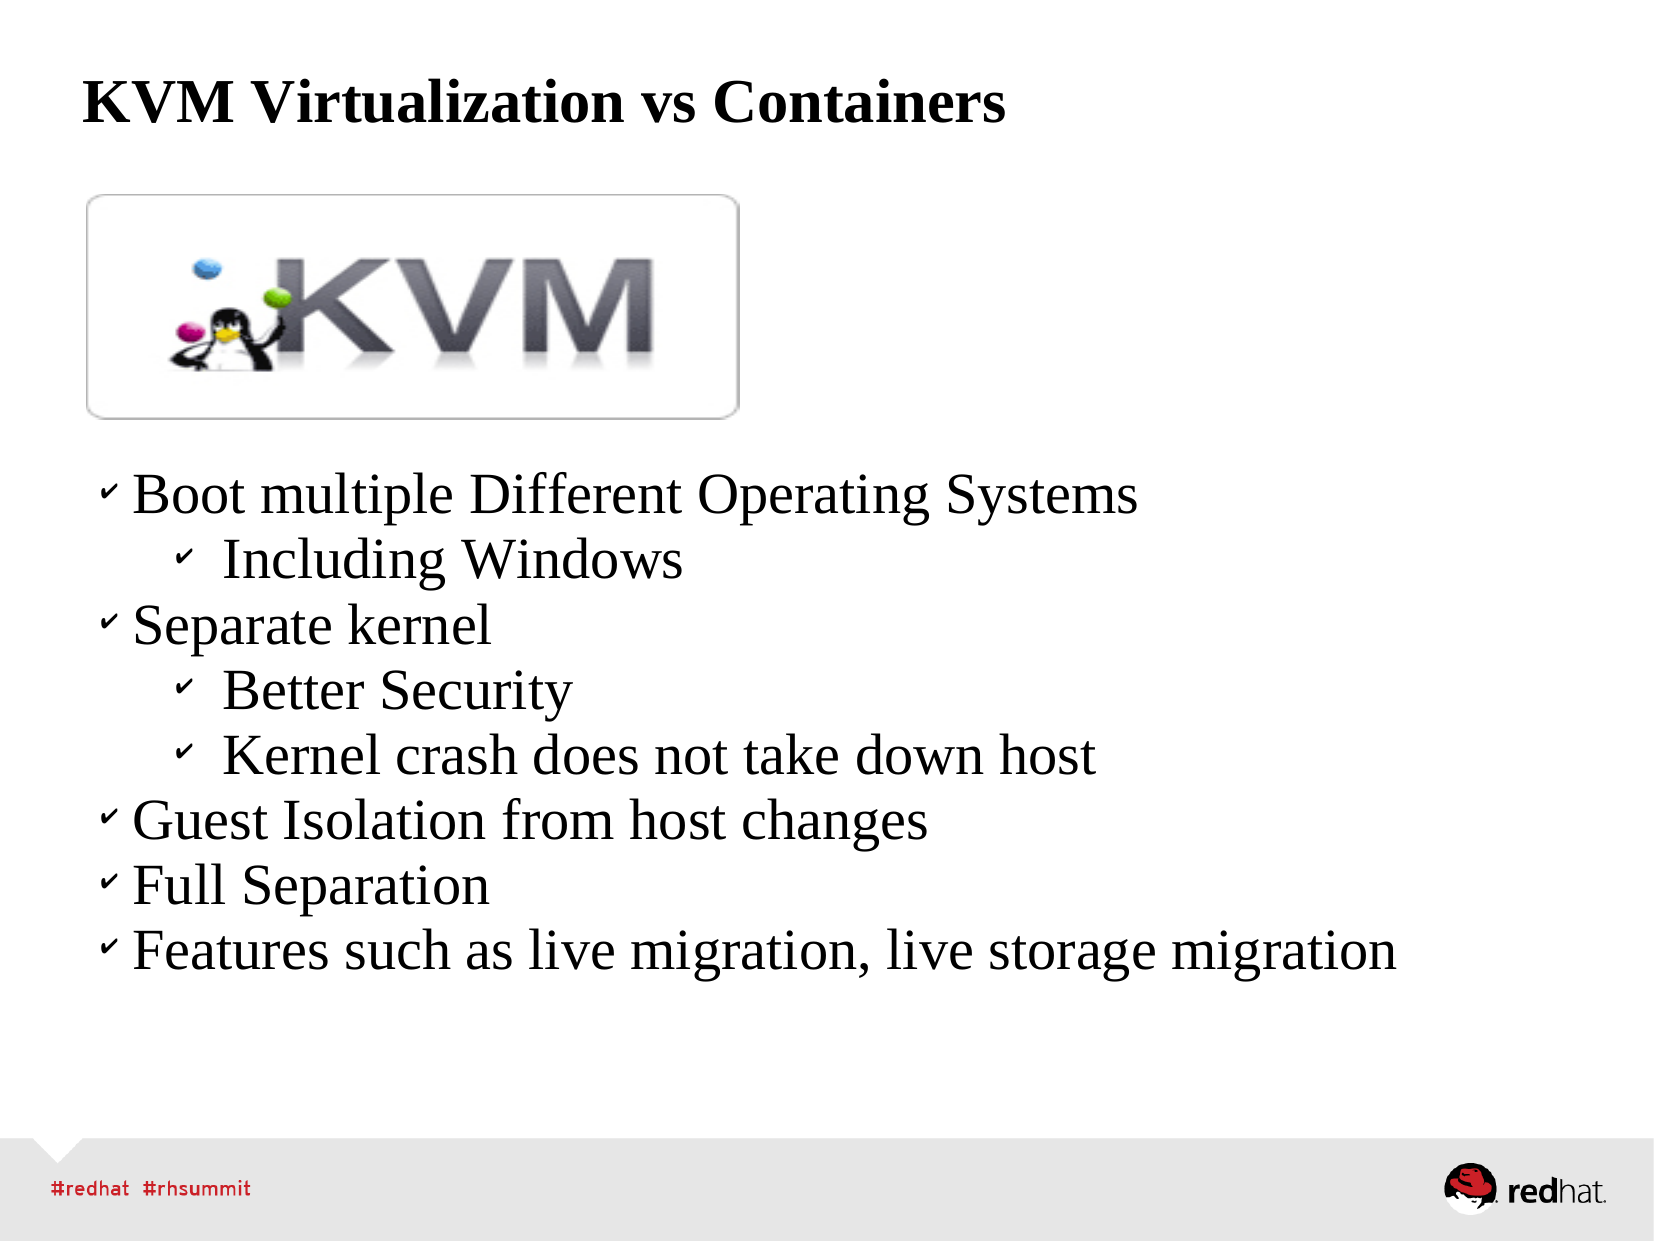

# KVM Virtualization vs Containers
 Boot multiple Different Operating Systems
Including Windows
 Separate kernel
Better Security
Kernel crash does not take down host
 Guest Isolation from host changes
 Full Separation
 Features such as live migration, live storage migration